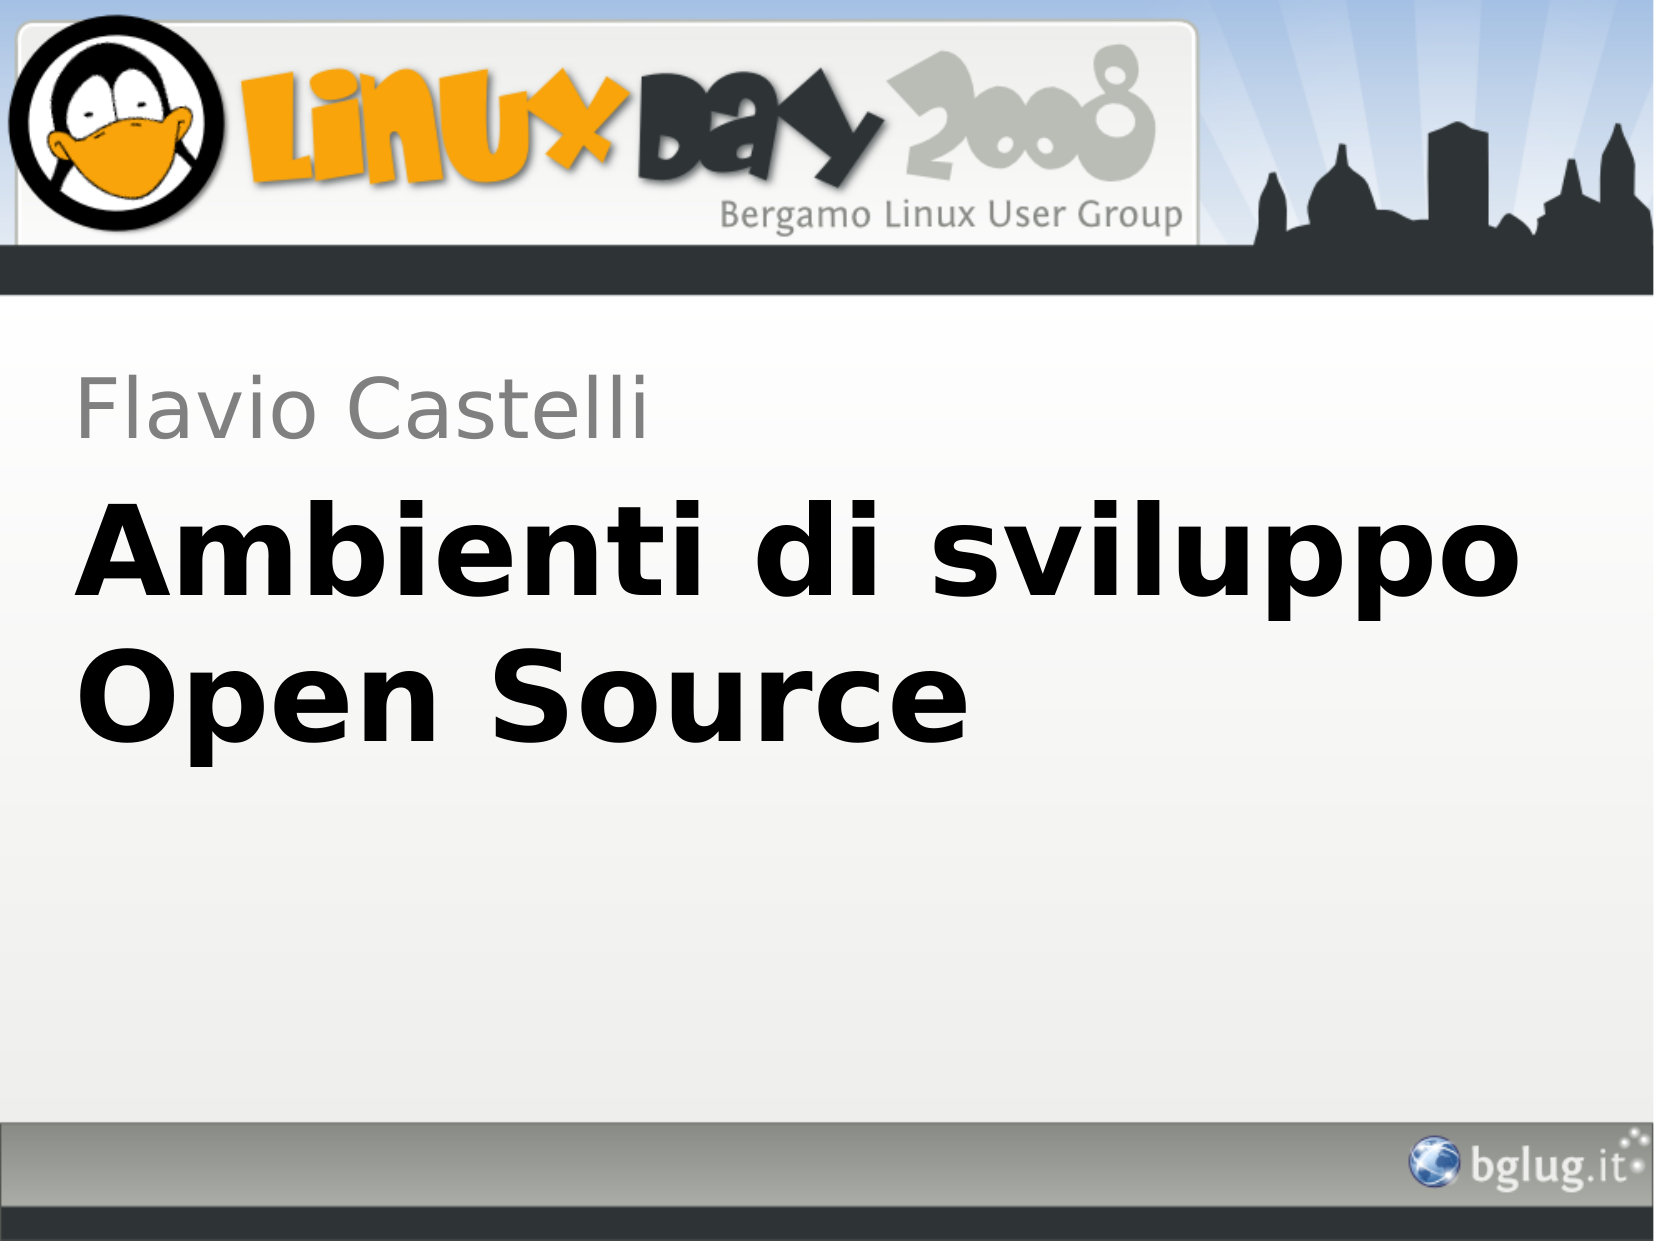

Flavio Castelli
Ambienti di sviluppo
Open Source